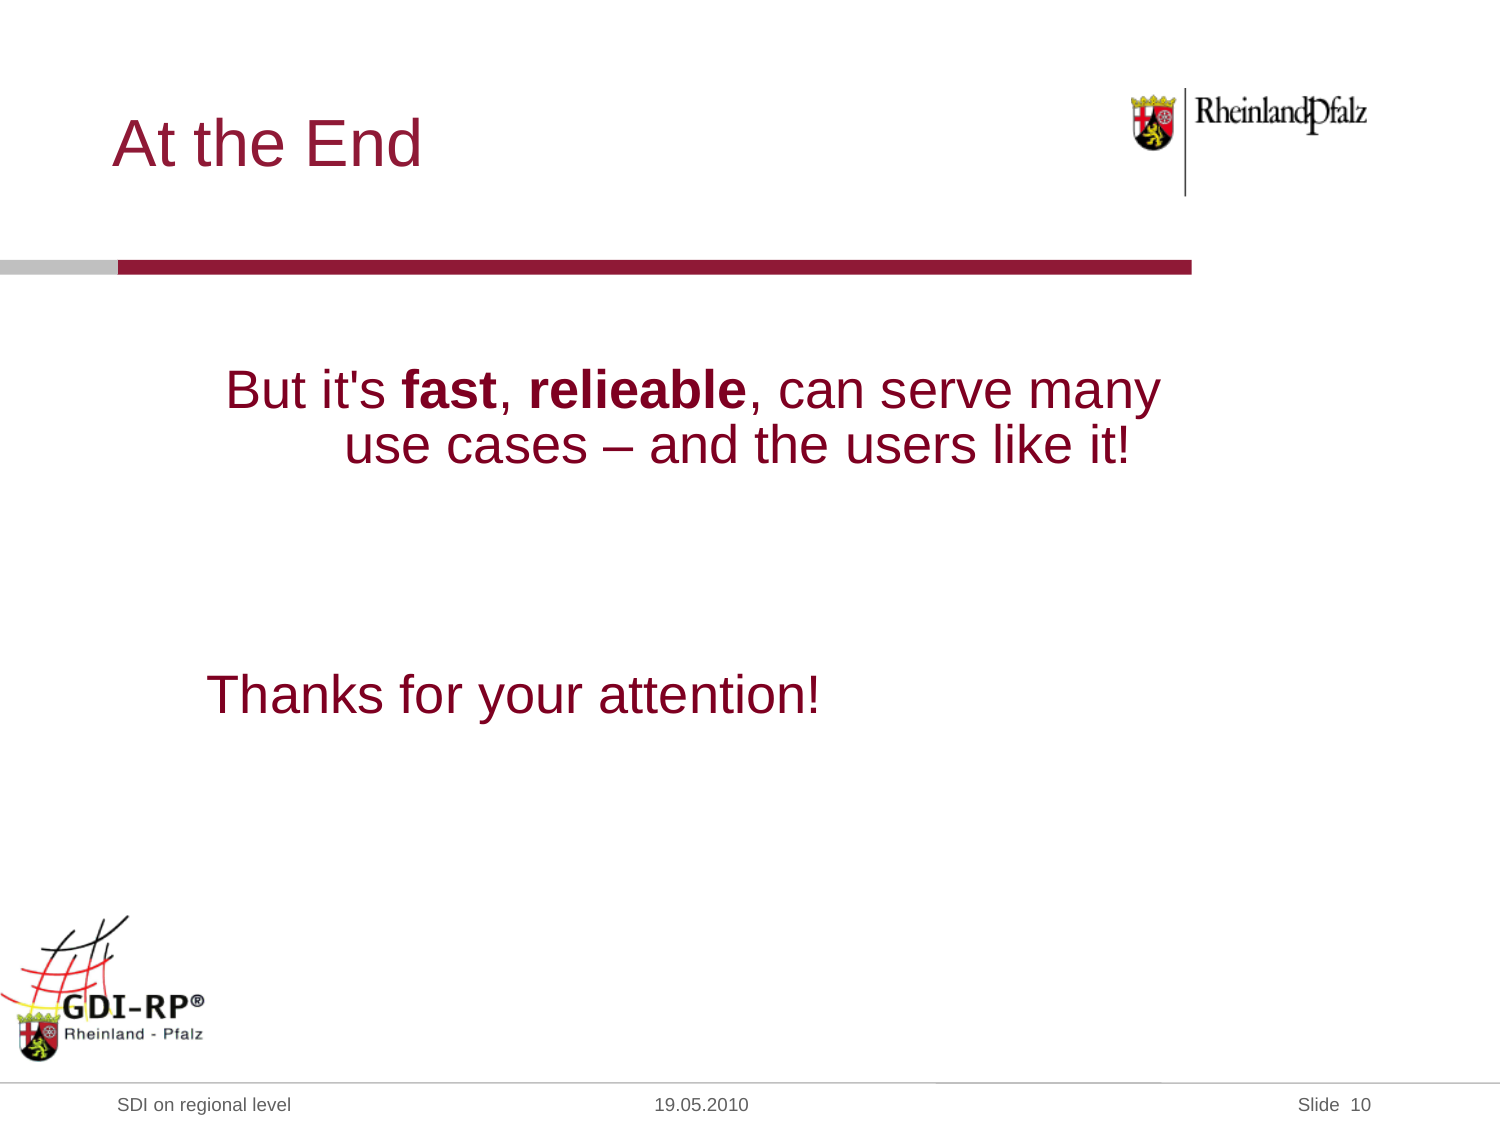

# At the End
But it's fast, relieable, can serve many use cases – and the users like it!
Thanks for your attention!